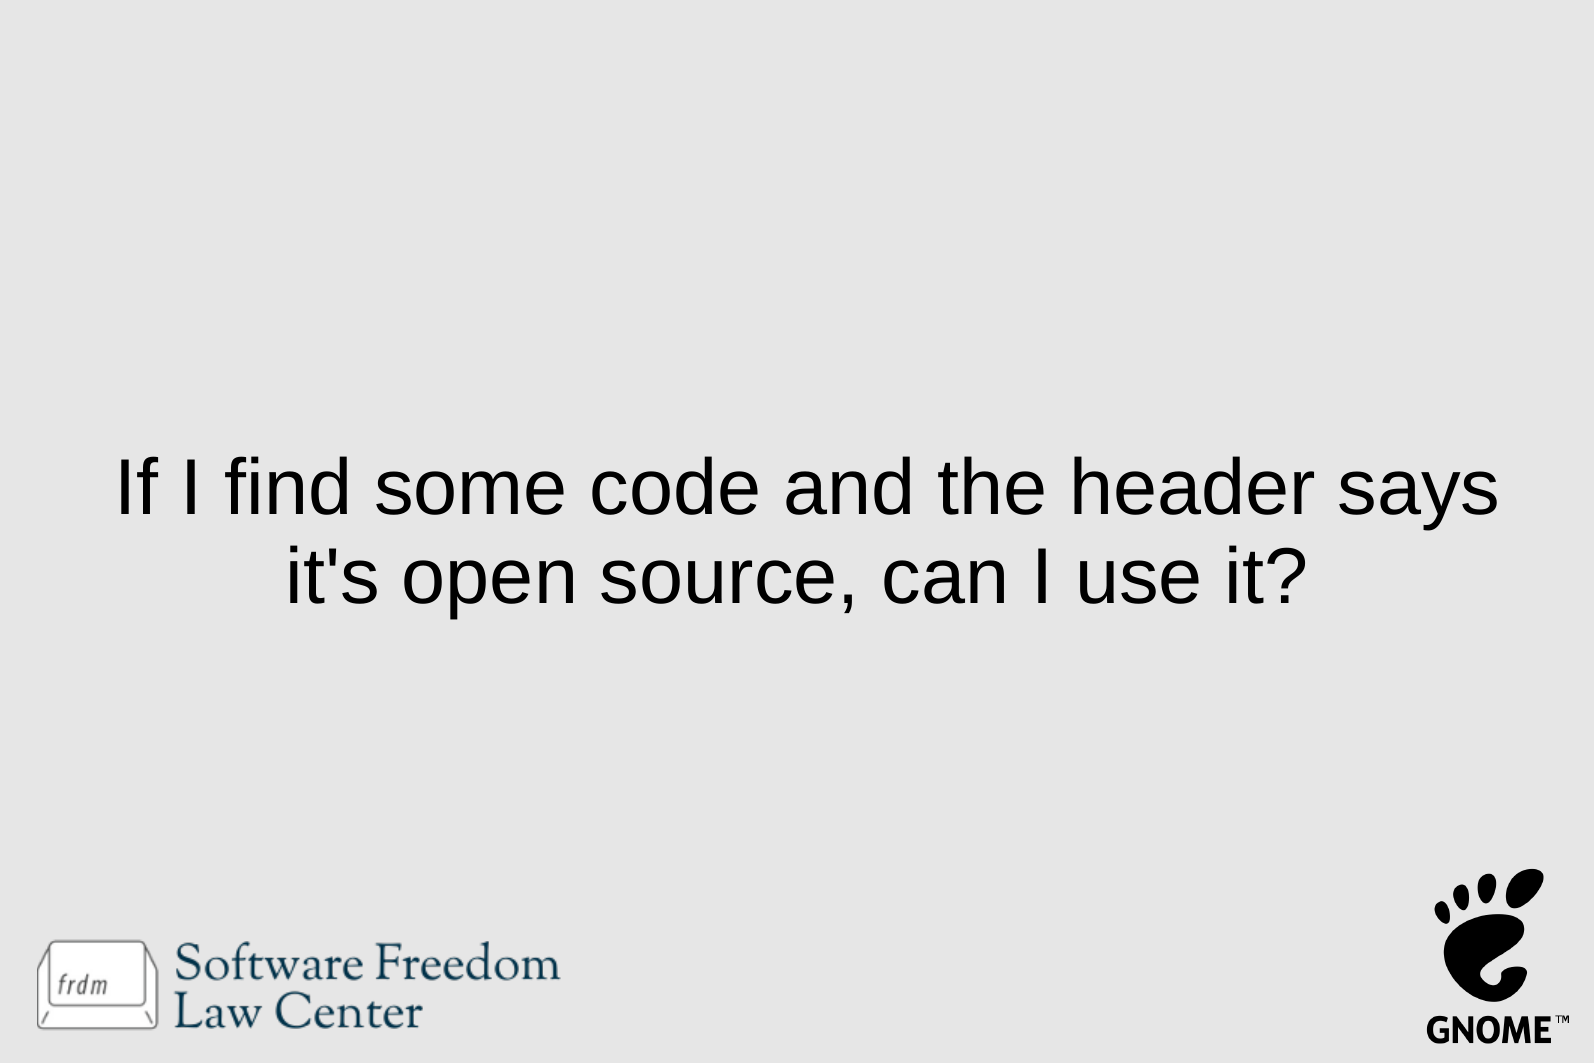

# If I find some code and the header says it's open source, can I use it?